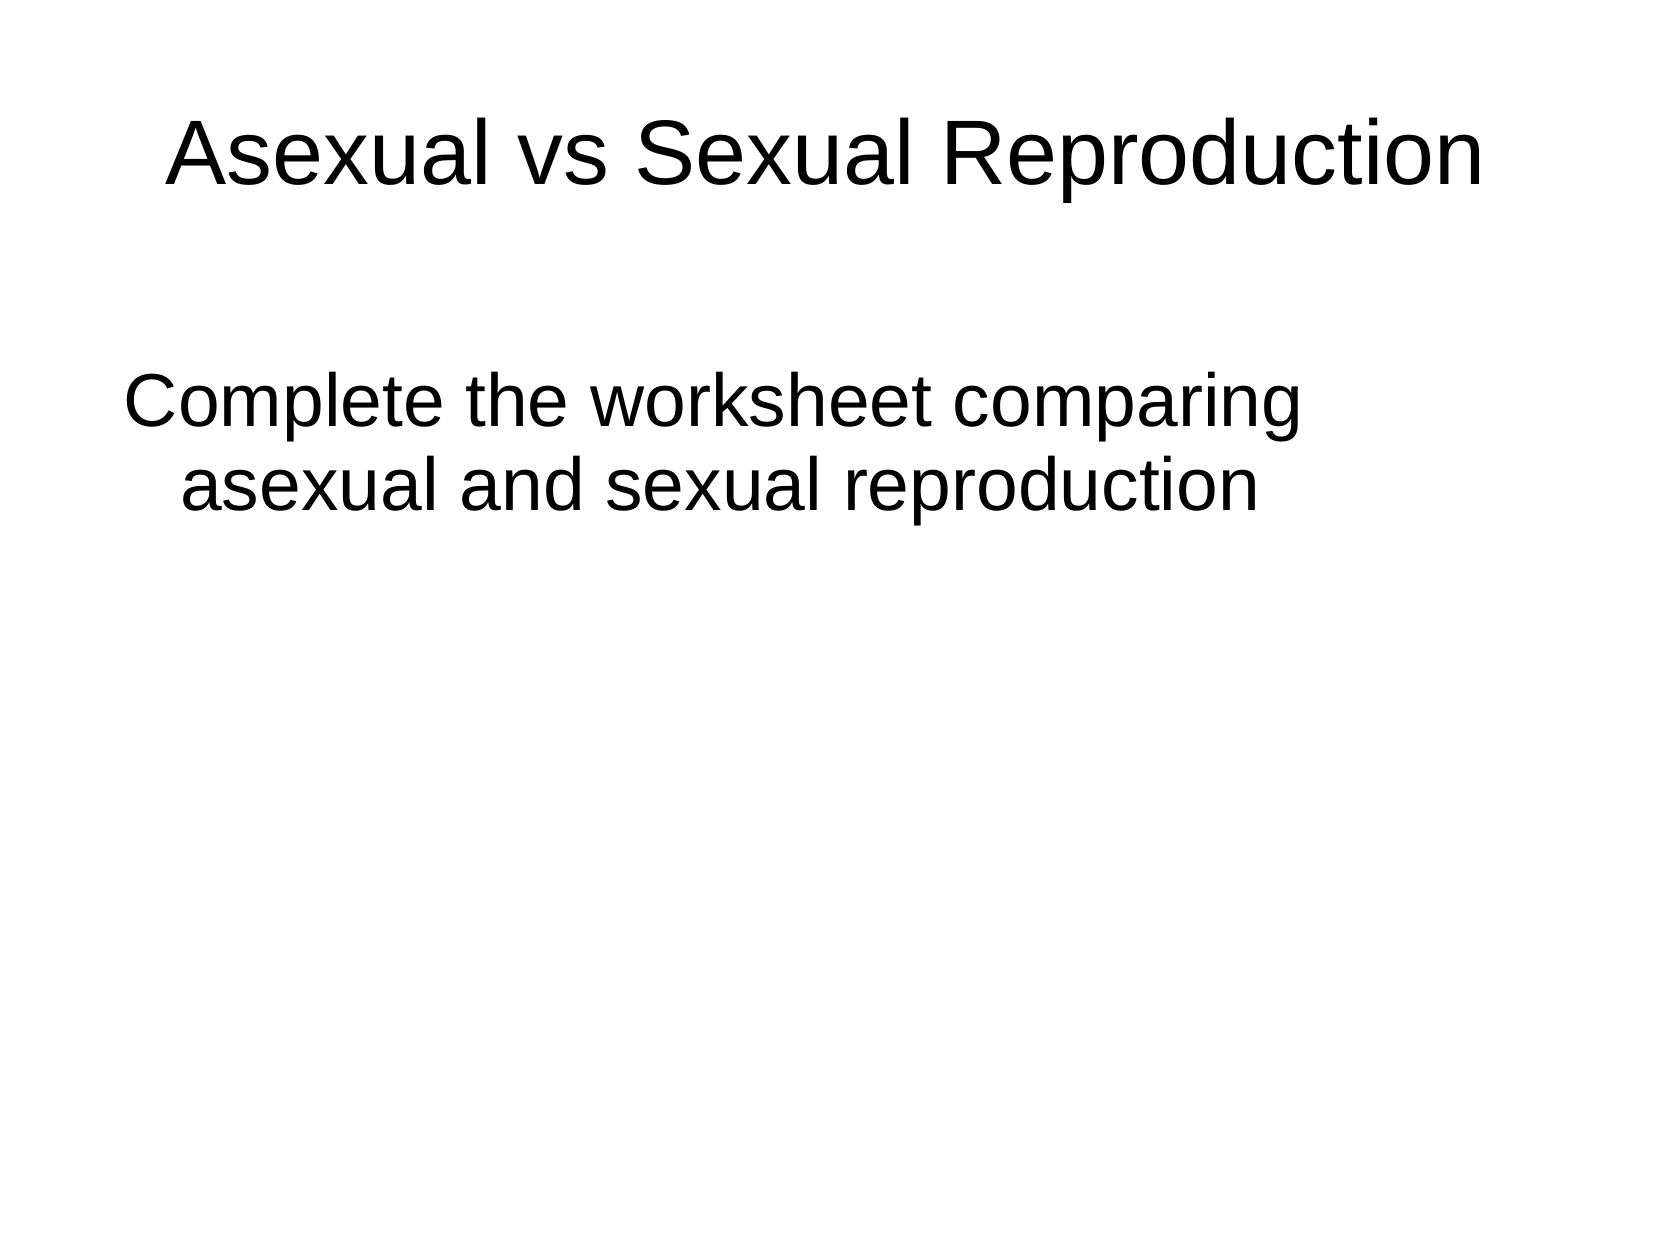

# Asexual vs Sexual Reproduction
Complete the worksheet comparing asexual and sexual reproduction